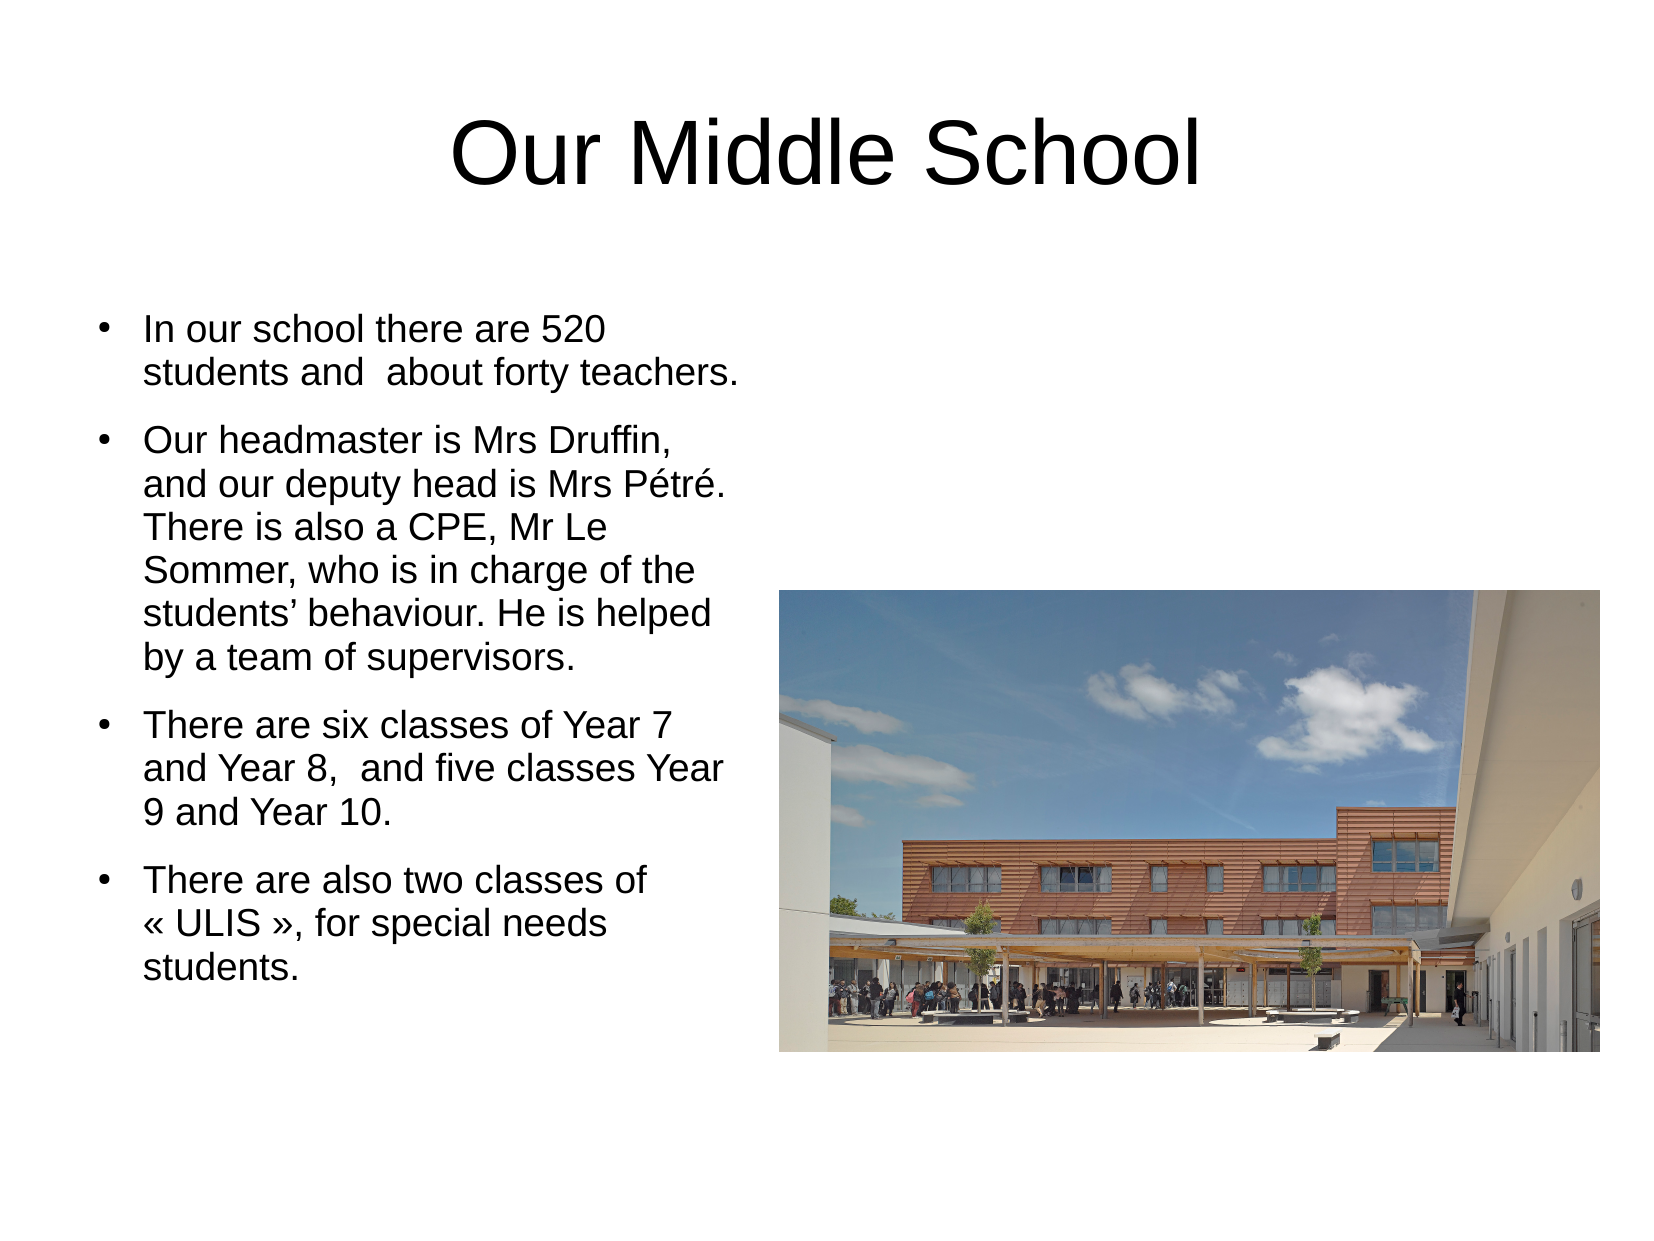

# Our Middle School
In our school there are 520 students and about forty teachers.
Our headmaster is Mrs Druffin, and our deputy head is Mrs Pétré. There is also a CPE, Mr Le Sommer, who is in charge of the students’ behaviour. He is helped by a team of supervisors.
There are six classes of Year 7 and Year 8, and five classes Year 9 and Year 10.
There are also two classes of « ULIS », for special needs students.